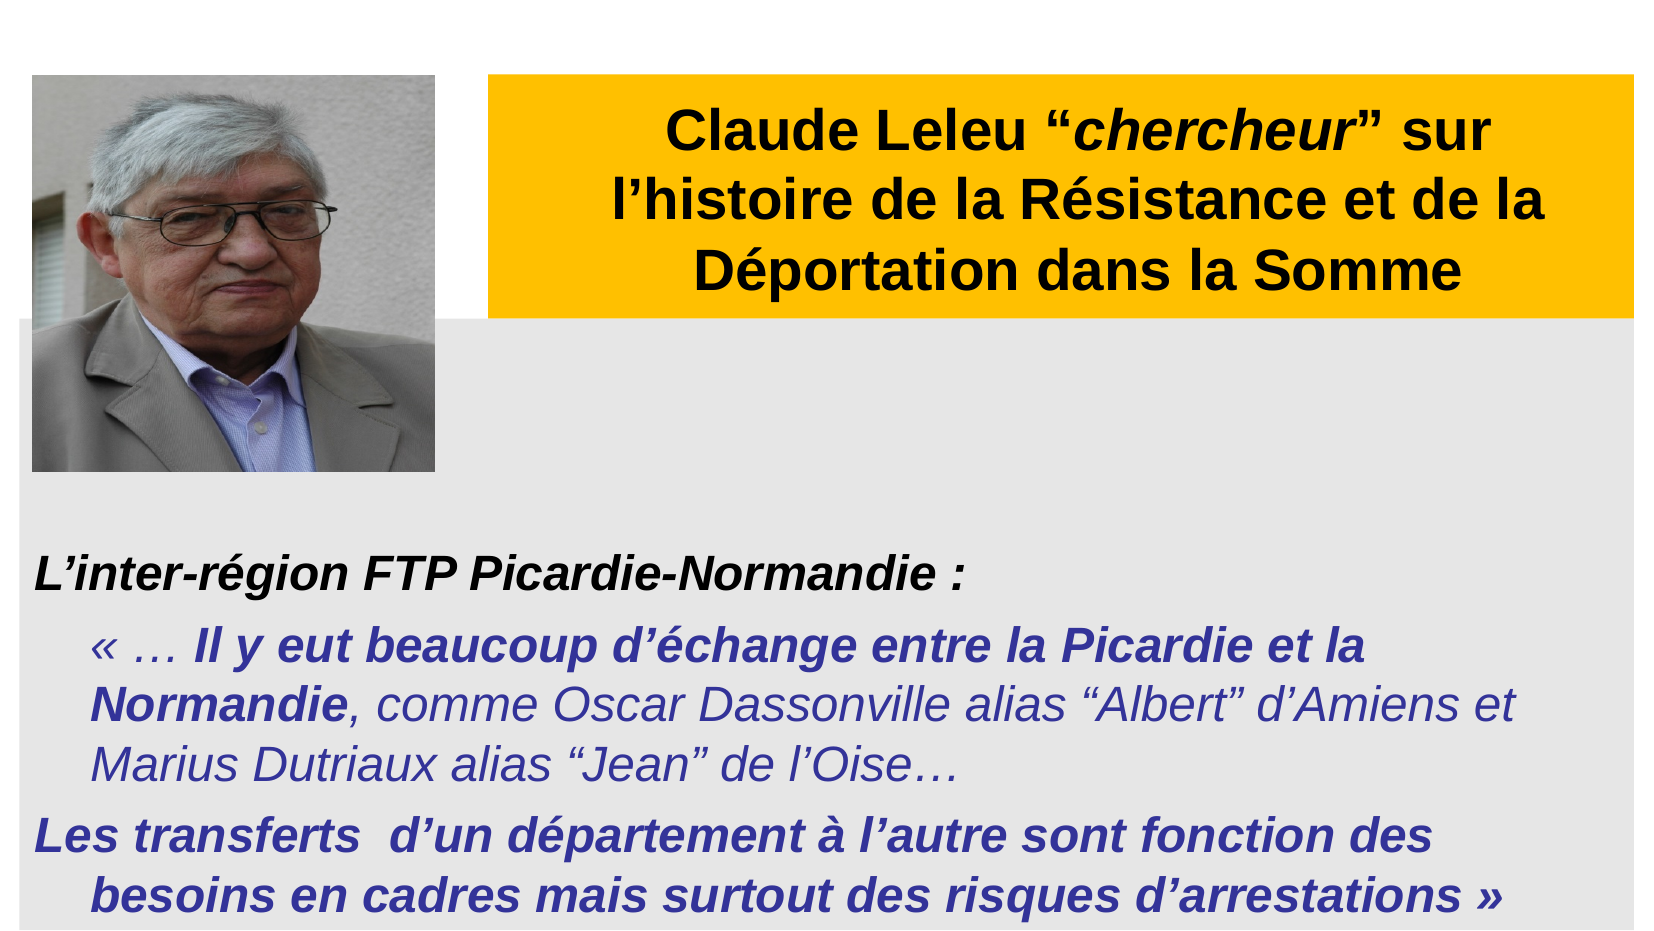

# Claude Leleu “chercheur” sur l’histoire de la Résistance et de la Déportation dans la Somme
D
L’inter-région FTP Picardie-Normandie :
	« … Il y eut beaucoup d’échange entre la Picardie et la Normandie, comme Oscar Dassonville alias “Albert” d’Amiens et Marius Dutriaux alias “Jean” de l’Oise…
Les transferts d’un département à l’autre sont fonction des besoins en cadres mais surtout des risques d’arrestations »